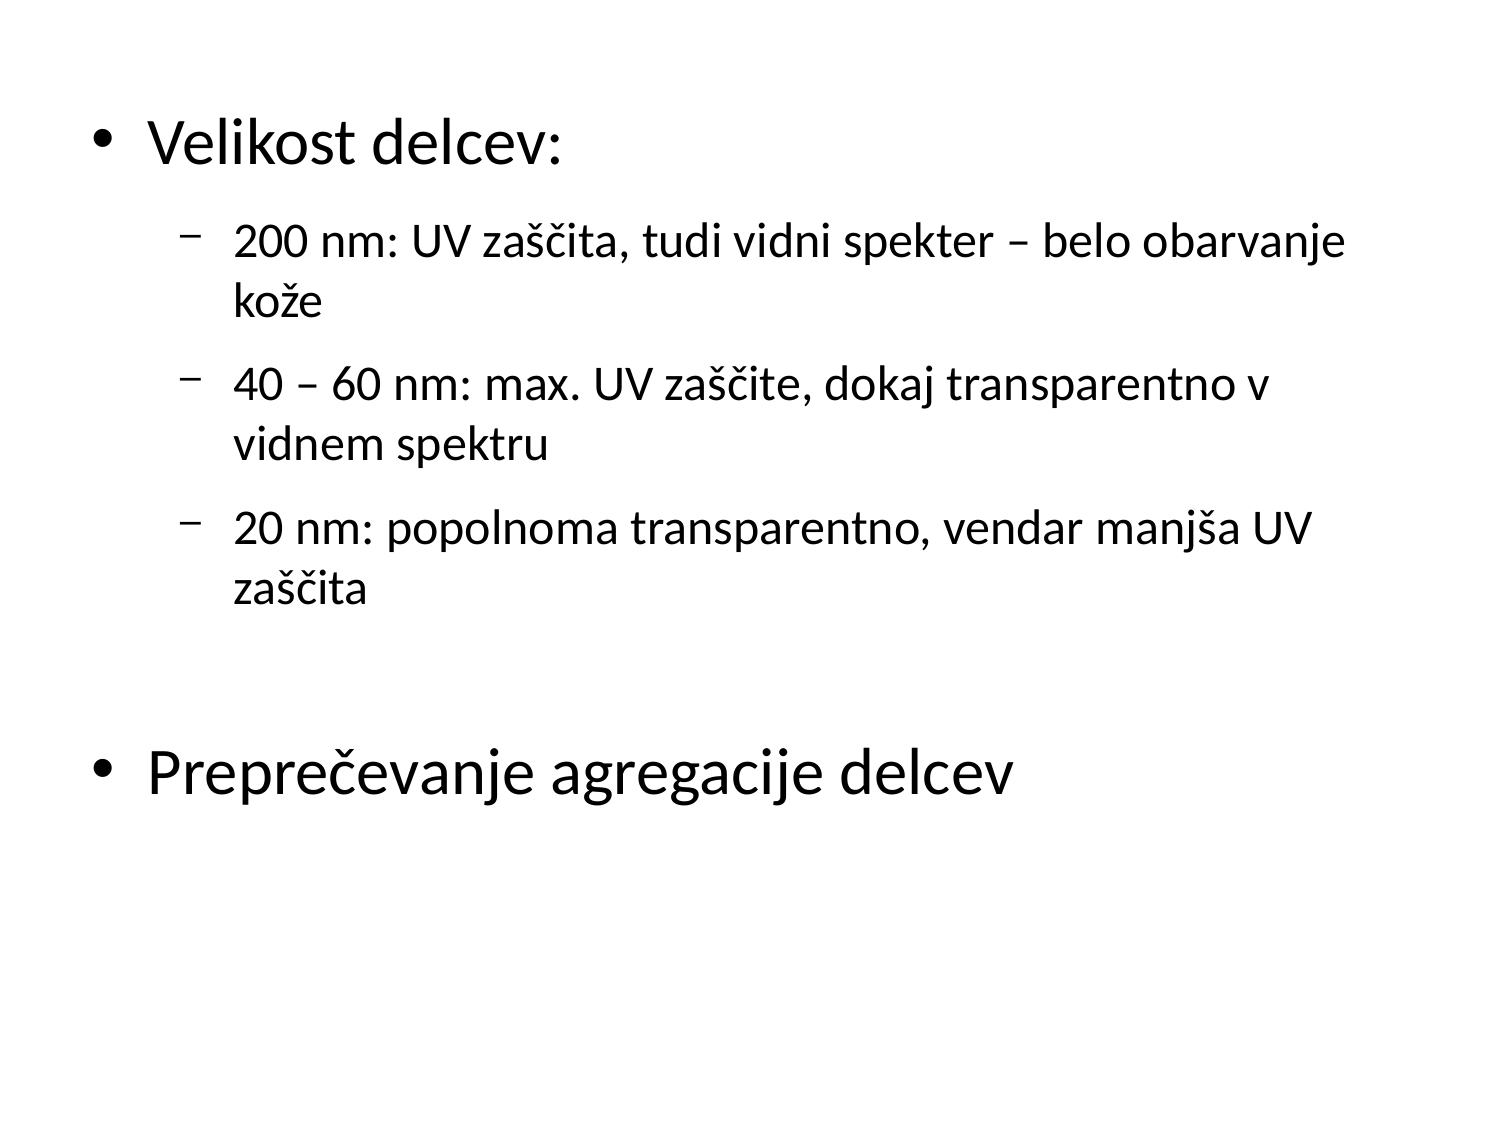

# Velikost delcev:
200 nm: UV zaščita, tudi vidni spekter – belo obarvanje kože
40 – 60 nm: max. UV zaščite, dokaj transparentno v vidnem spektru
20 nm: popolnoma transparentno, vendar manjša UV zaščita
Preprečevanje agregacije delcev